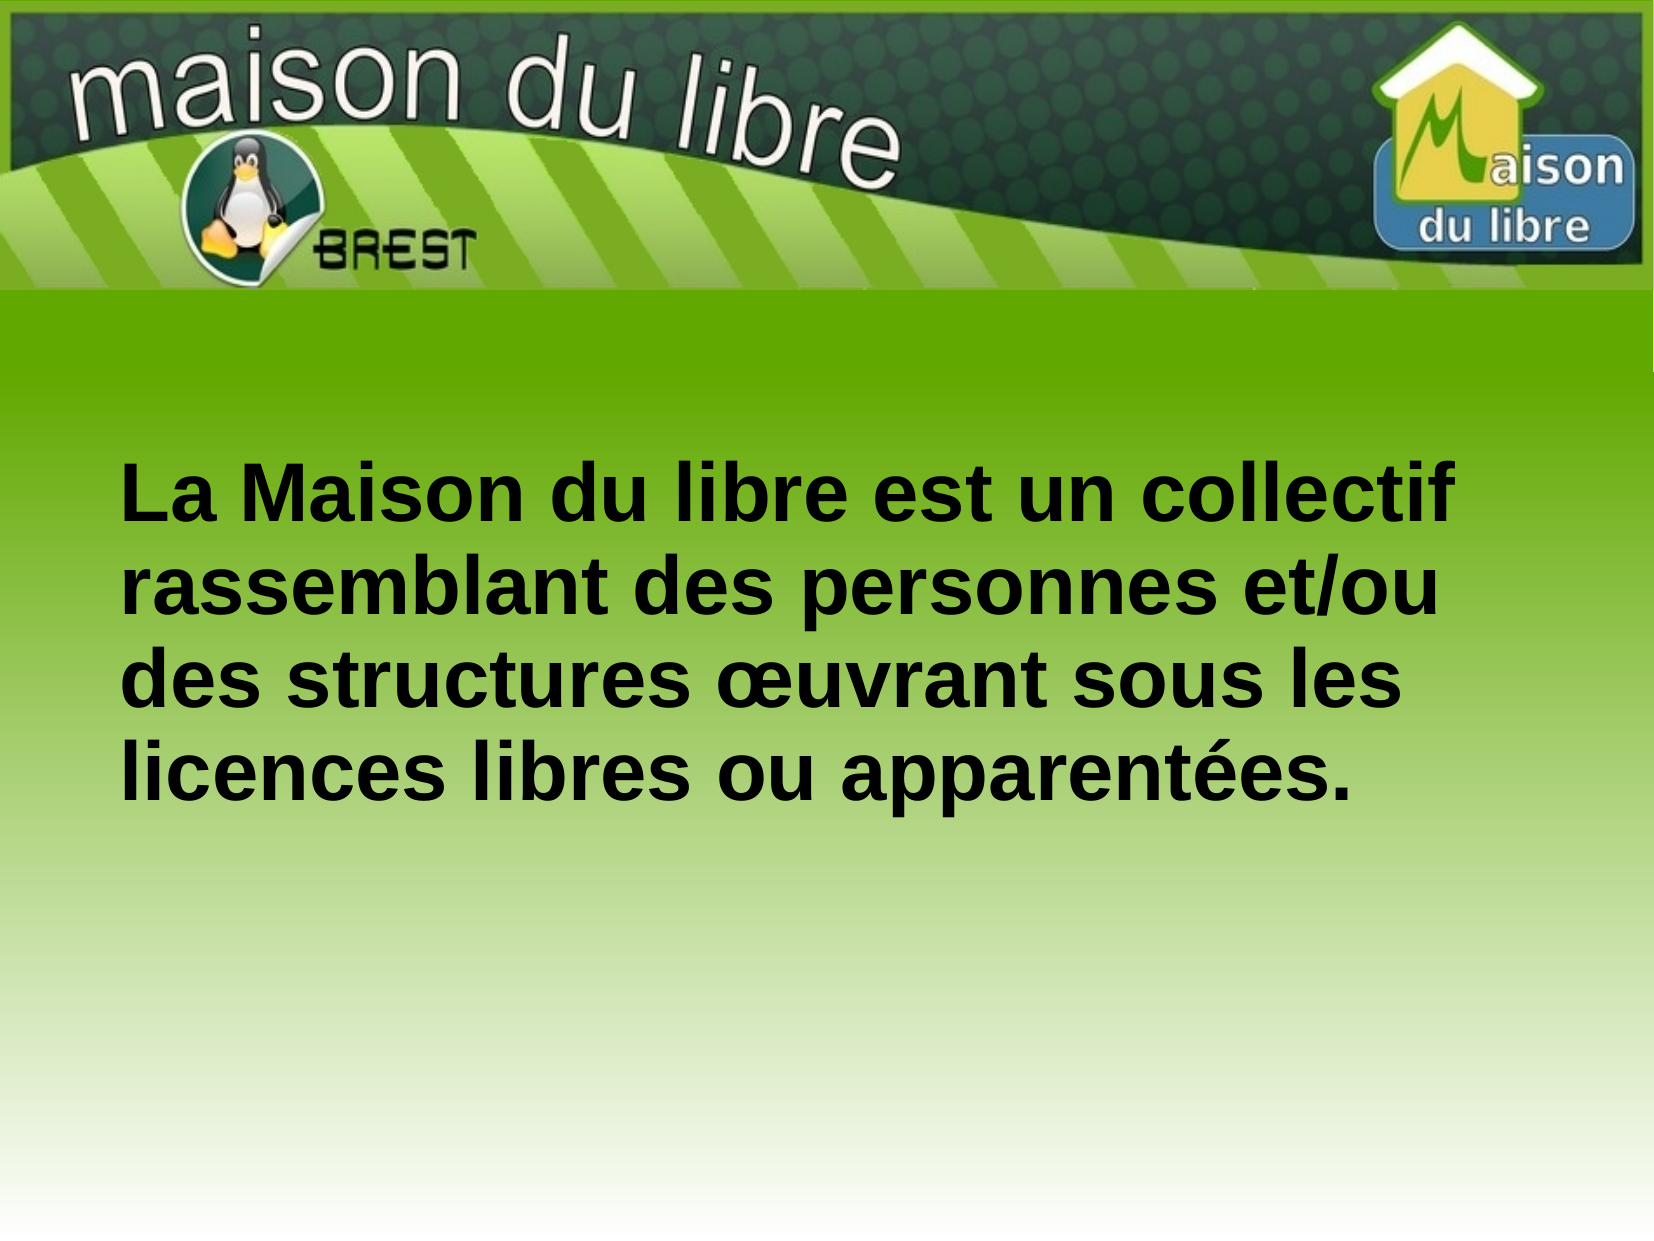

La Maison du libre est un collectif rassemblant des personnes et/ou des structures œuvrant sous les licences libres ou apparentées.